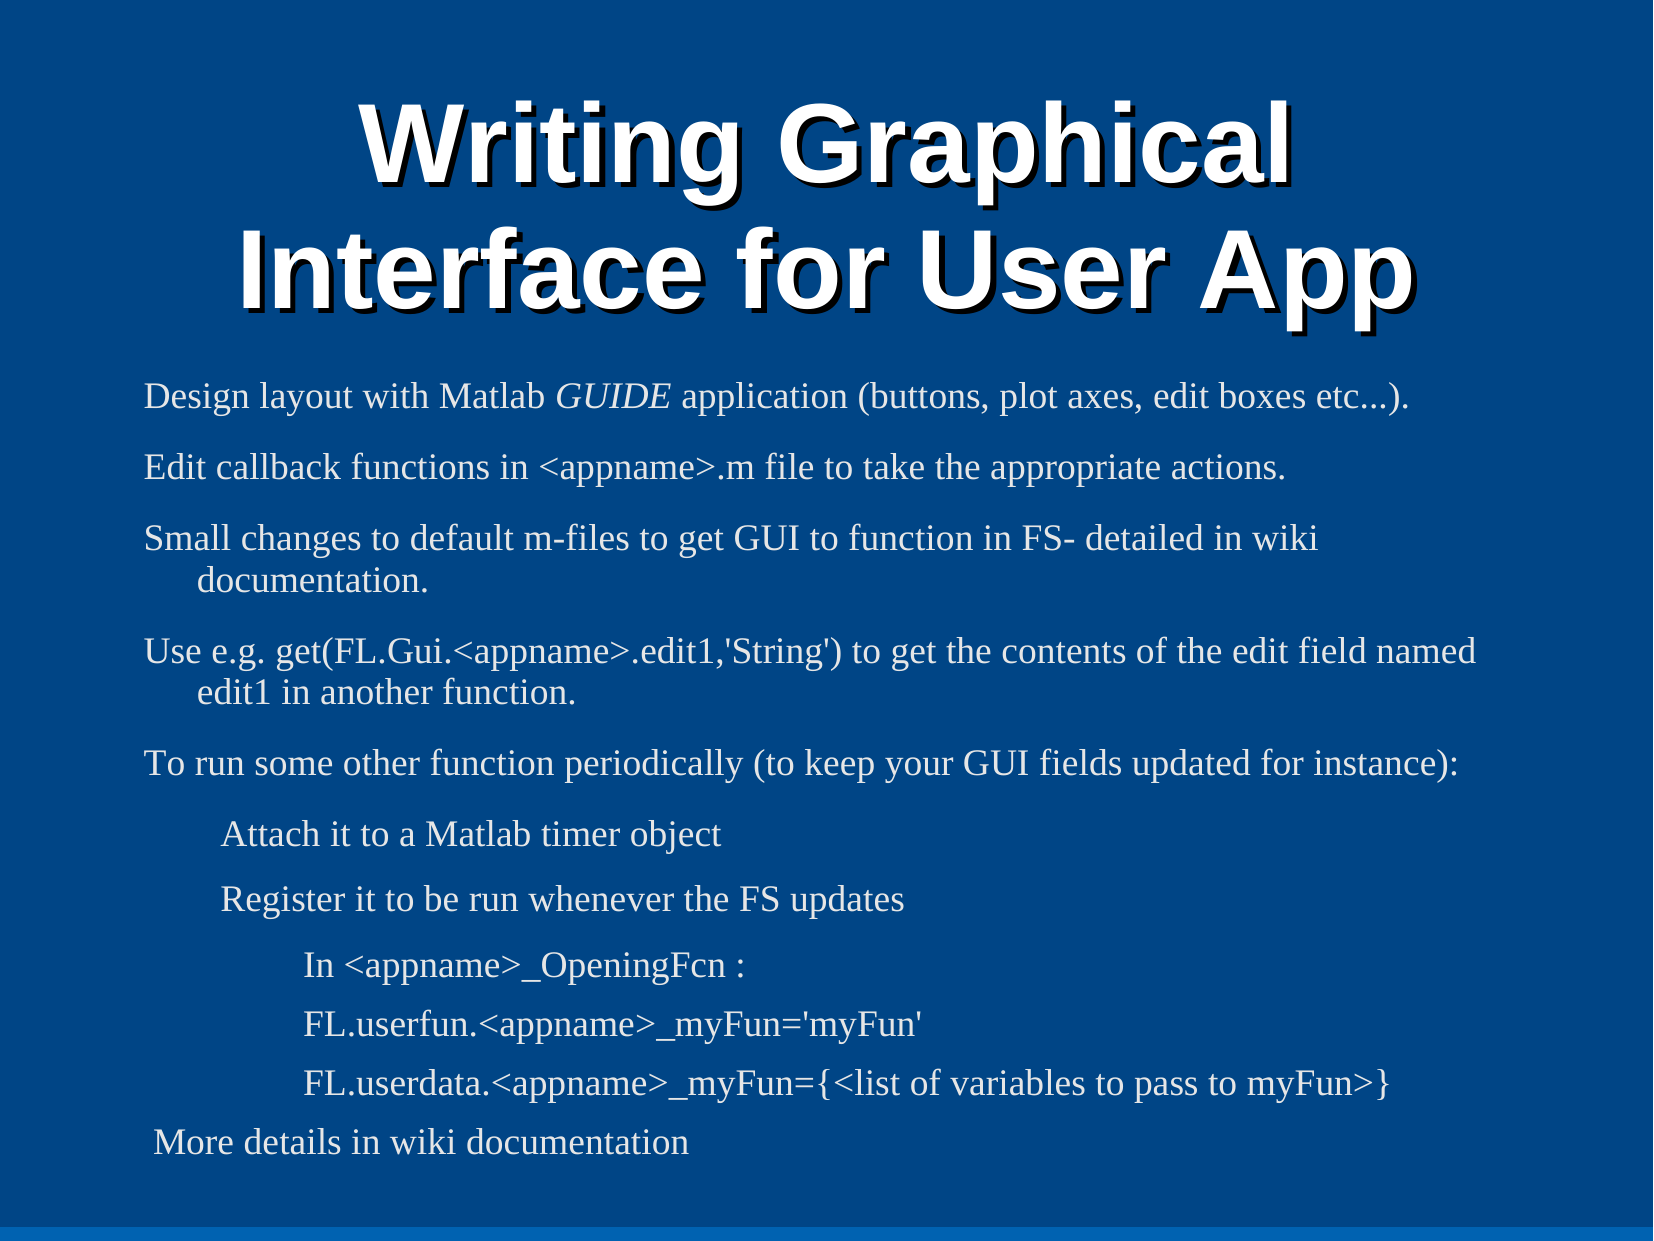

# Writing Graphical Interface for User App
Design layout with Matlab GUIDE application (buttons, plot axes, edit boxes etc...).
Edit callback functions in <appname>.m file to take the appropriate actions.
Small changes to default m-files to get GUI to function in FS- detailed in wiki documentation.
Use e.g. get(FL.Gui.<appname>.edit1,'String') to get the contents of the edit field named edit1 in another function.
To run some other function periodically (to keep your GUI fields updated for instance):
Attach it to a Matlab timer object
Register it to be run whenever the FS updates
In <appname>_OpeningFcn :
FL.userfun.<appname>_myFun='myFun'
FL.userdata.<appname>_myFun={<list of variables to pass to myFun>}
 More details in wiki documentation